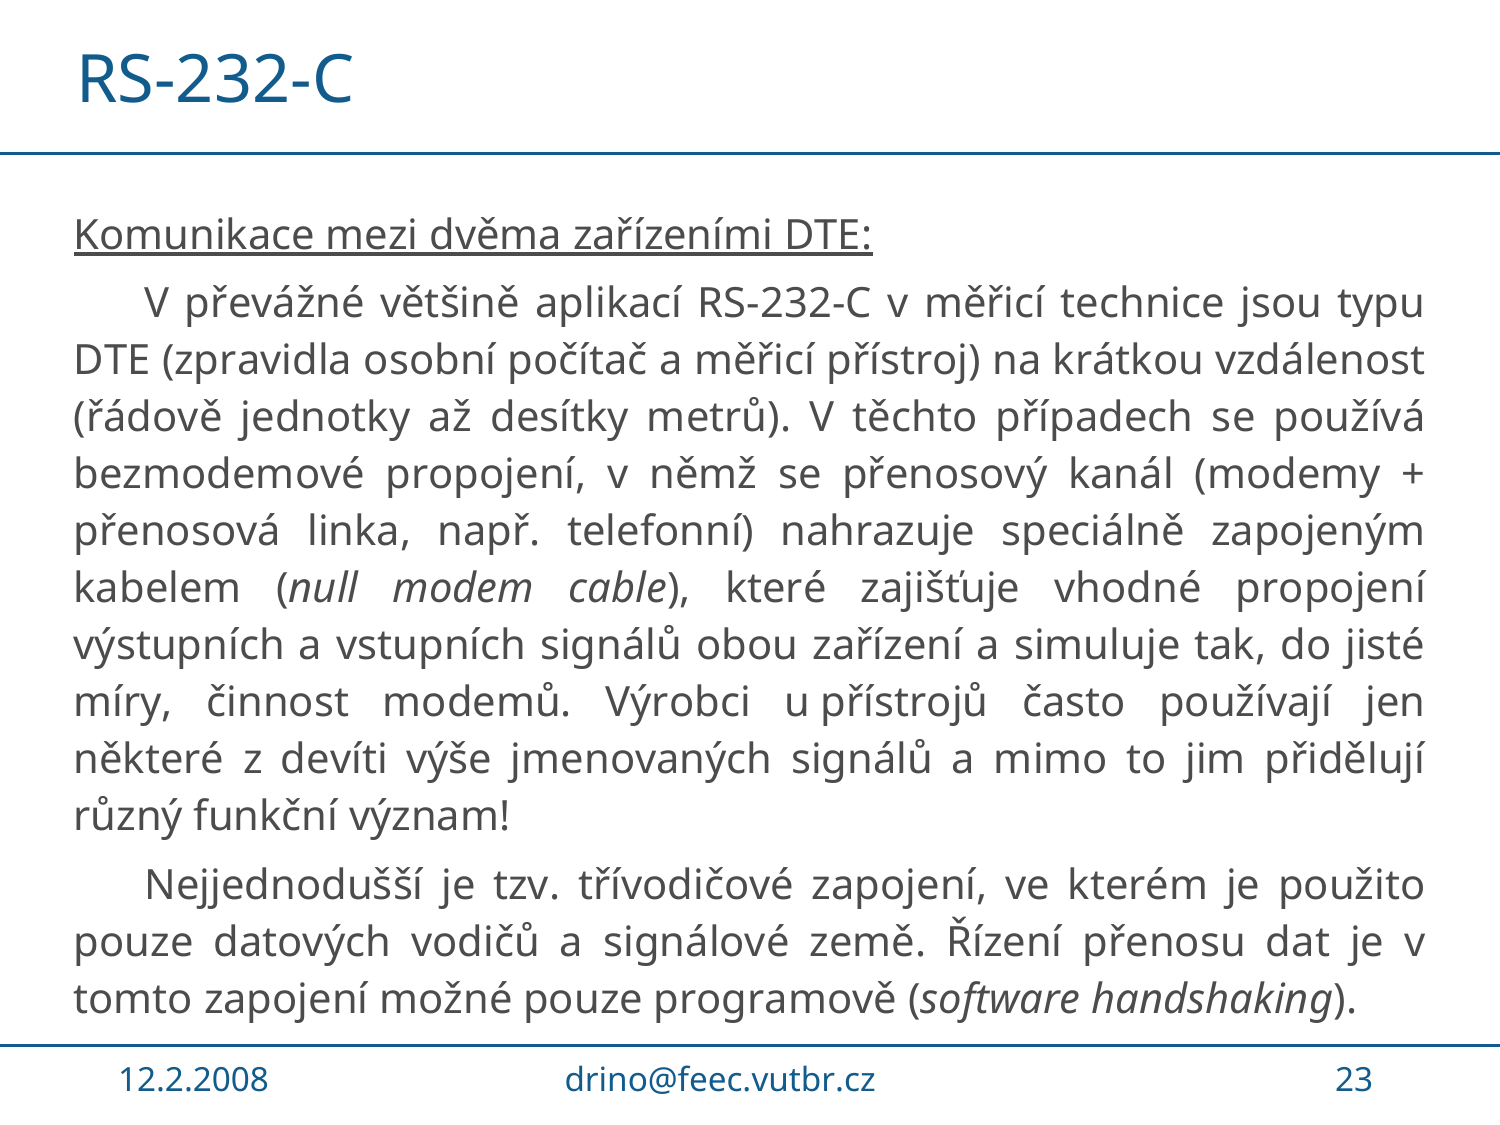

# RS-232-C
Komunikace mezi dvěma zařízeními DTE:
V převážné většině aplikací RS-232-C v měřicí technice jsou typu DTE (zpravidla osobní počítač a měřicí přístroj) na krátkou vzdálenost (řádově jednotky až desítky metrů). V těchto případech se používá bezmodemové propojení, v němž se přenosový kanál (modemy + přenosová linka, např. telefonní) nahrazuje speciálně zapojeným kabelem (null modem cable), které zajišťuje vhodné propojení výstupních a vstupních signálů obou zařízení a simuluje tak, do jisté míry, činnost modemů. Výrobci u přístrojů často používají jen některé z devíti výše jmenovaných signálů a mimo to jim přidělují různý funkční význam!
Nejjednodušší je tzv. třívodičové zapojení, ve kterém je použito pouze datových vodičů a signálové země. Řízení přenosu dat je v tomto zapojení možné pouze programově (software handshaking).
12.2.2008
drino@feec.vutbr.cz